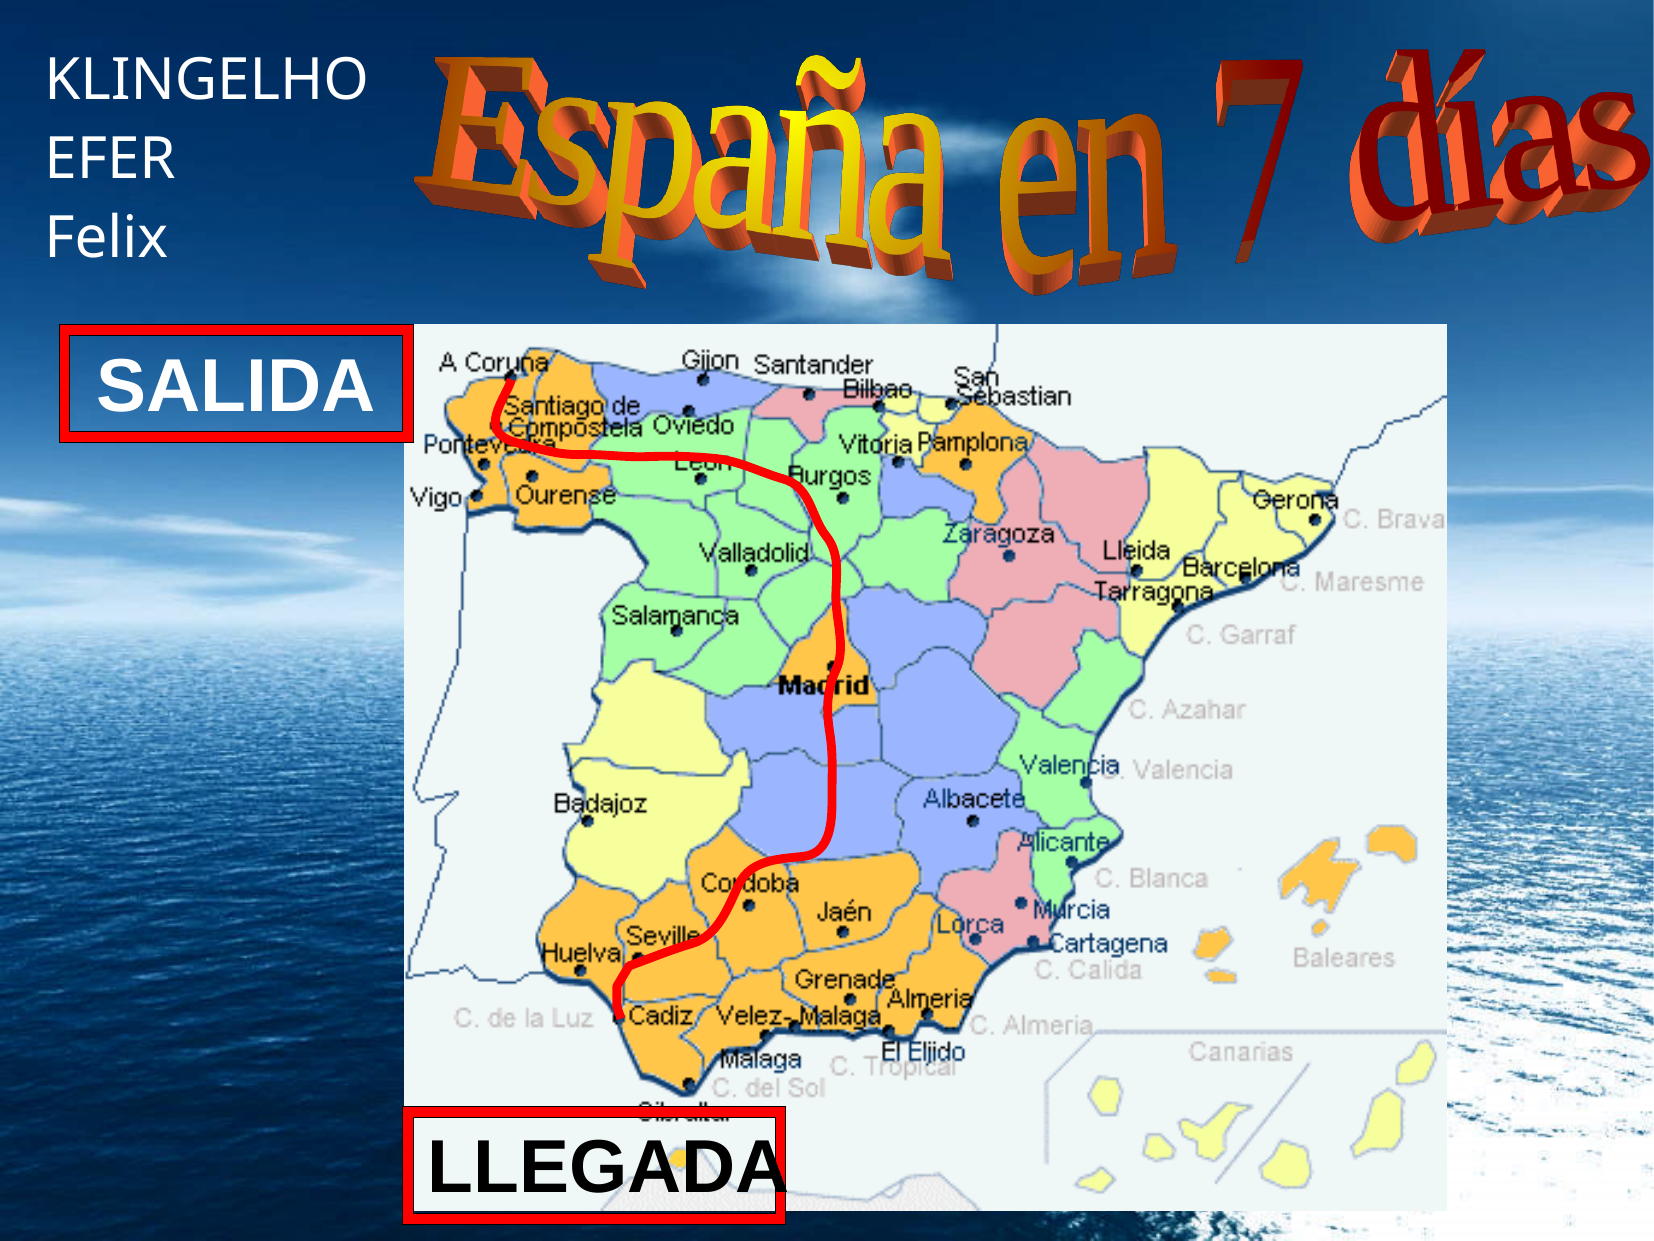

KLINGELHOEFER
Felix
España en 7 días
SALIDA
LLEGADA